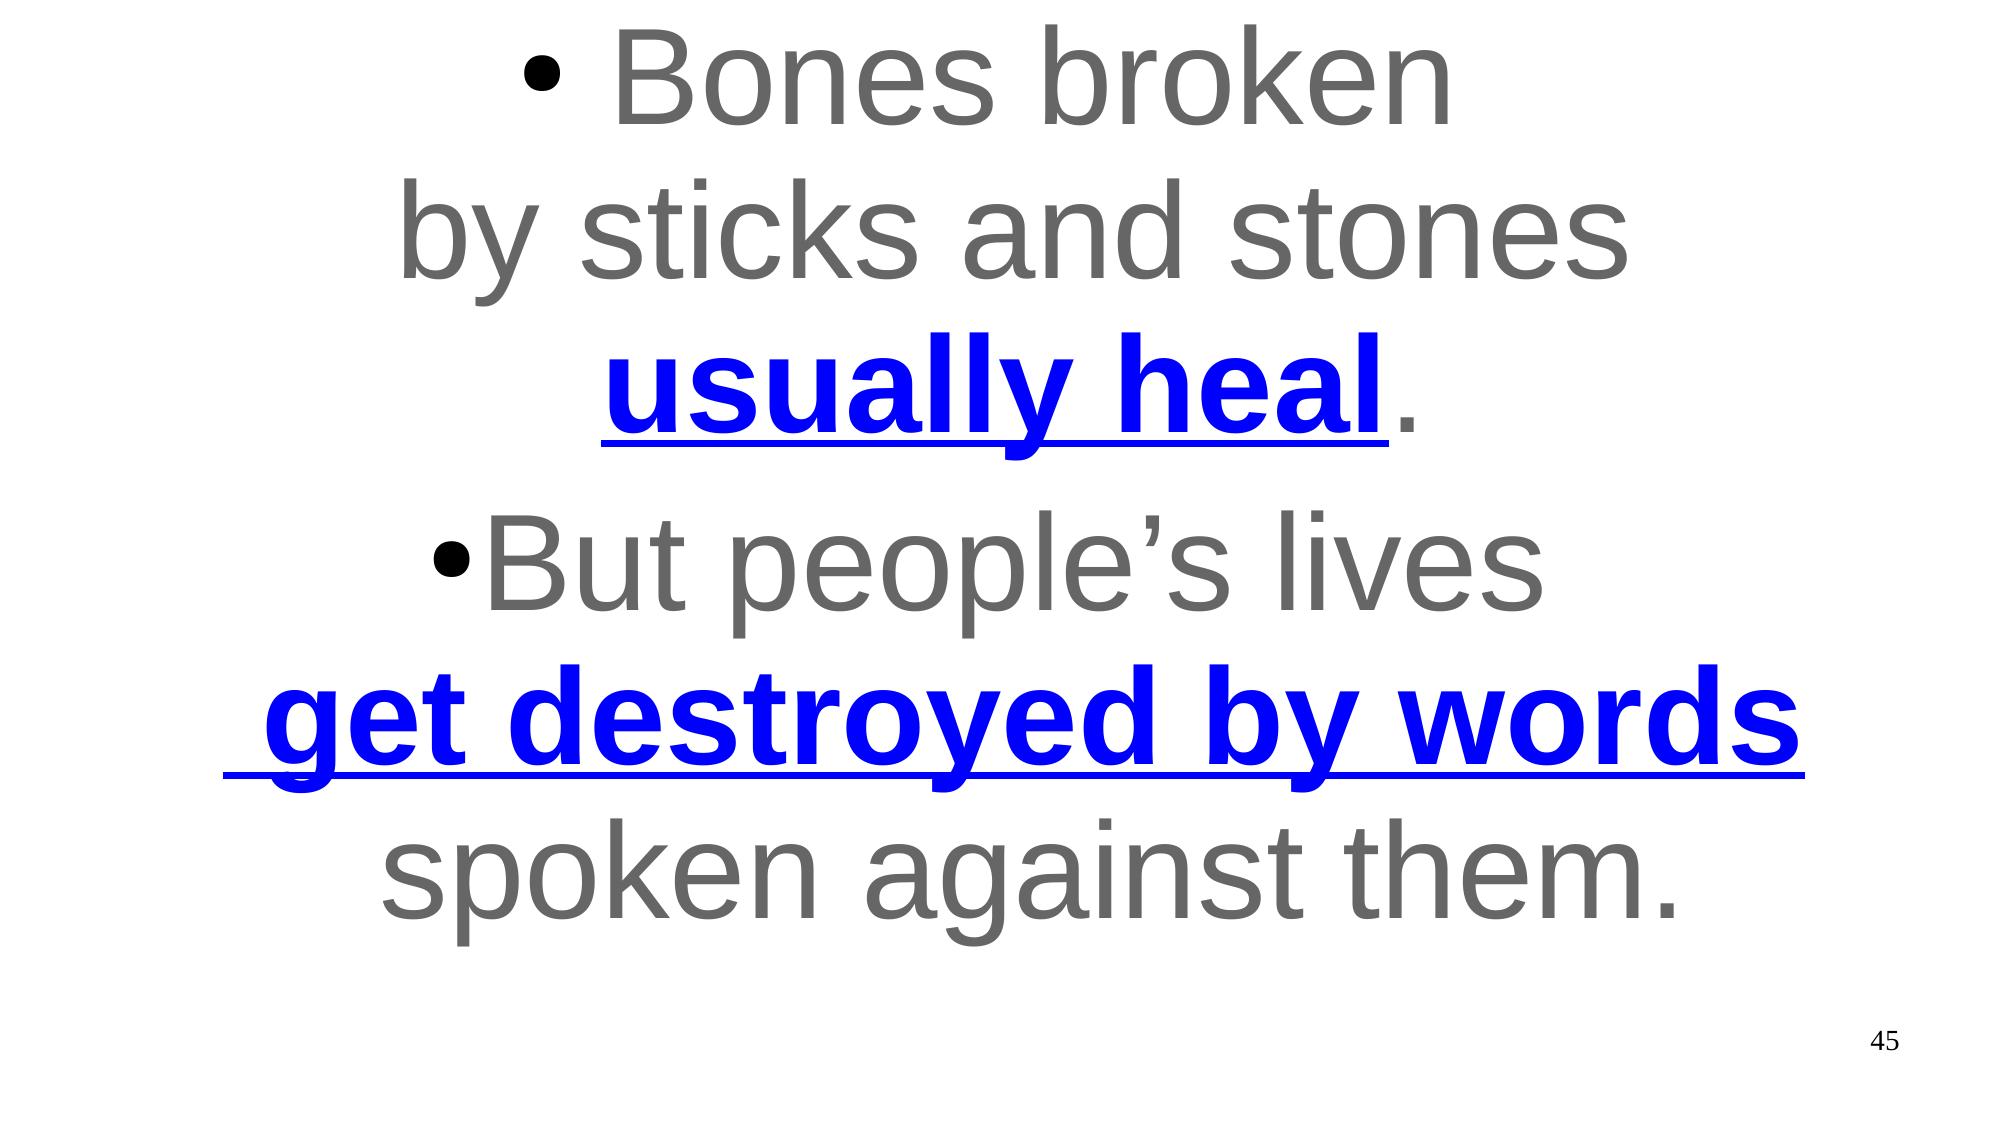

# Bones broken by sticks and stones usually heal.
But people’s lives
 get destroyed by words
spoken against them.
45